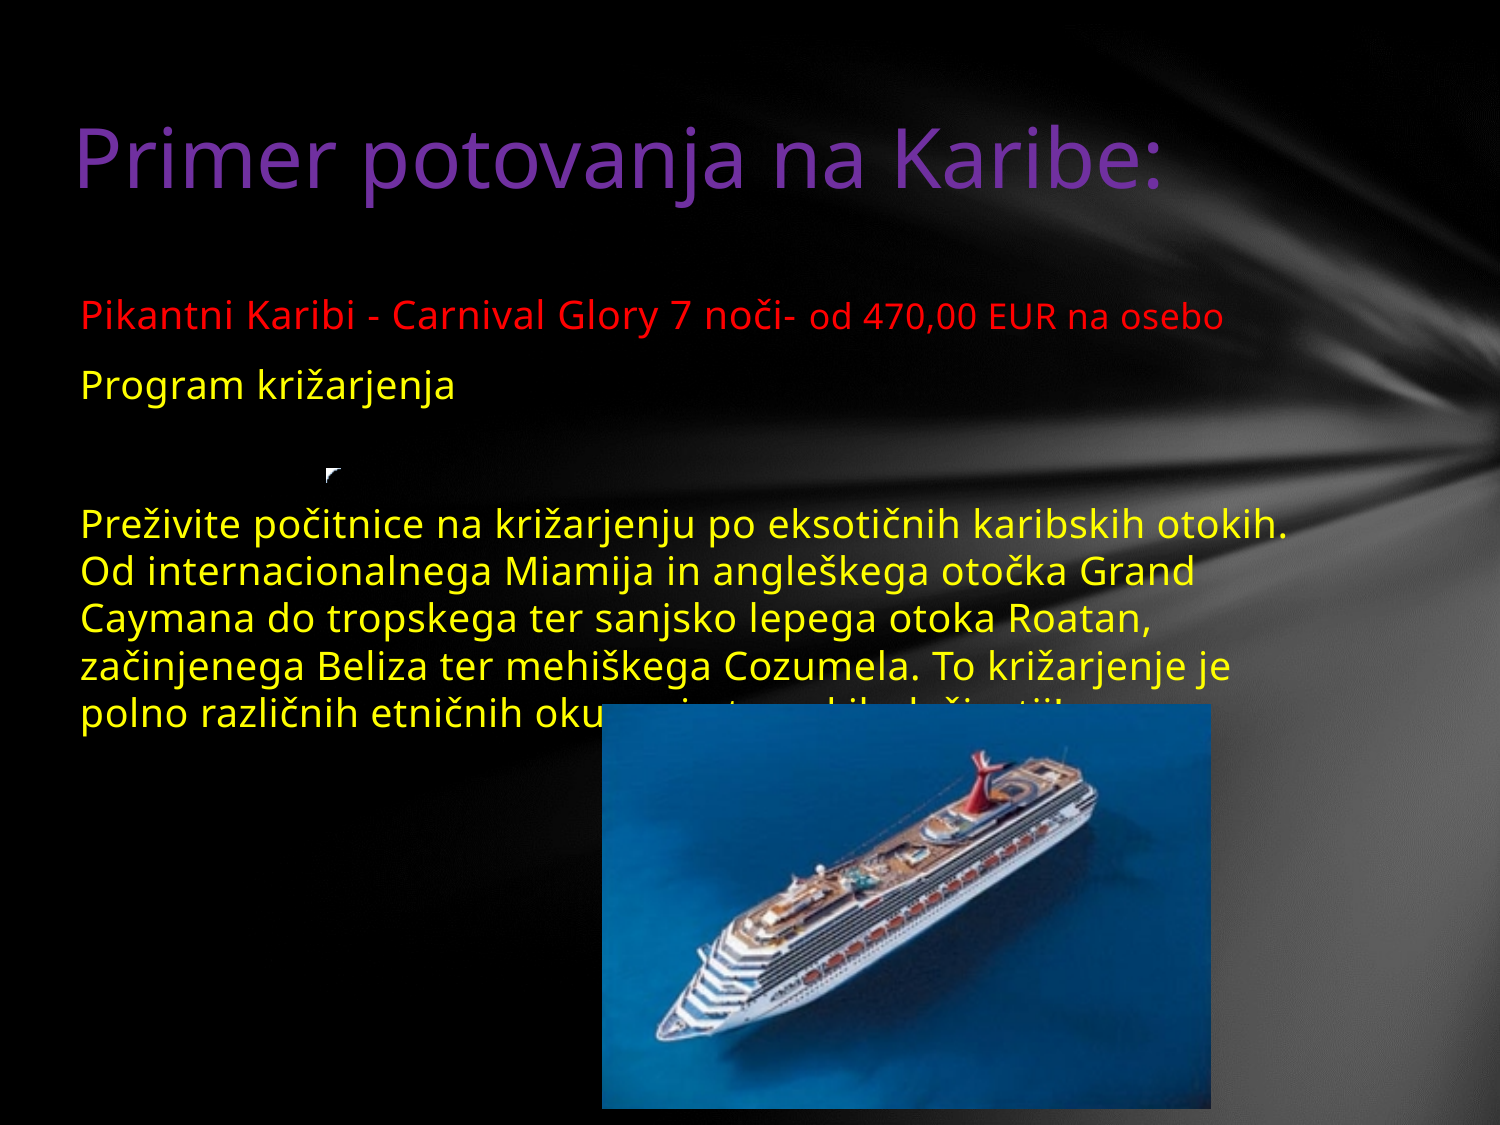

Primer potovanja na Karibe:
# Pikantni Karibi - Carnival Glory 7 noči- od 470,00 EUR na osebo
Program križarjenja
Preživite počitnice na križarjenju po eksotičnih karibskih otokih. Od internacionalnega Miamija in angleškega otočka Grand Caymana do tropskega ter sanjsko lepega otoka Roatan, začinjenega Beliza ter mehiškega Cozumela. To križarjenje je polno različnih etničnih okusov in tropskih doživetij!
| | |
| --- | --- |
| | |
| | |